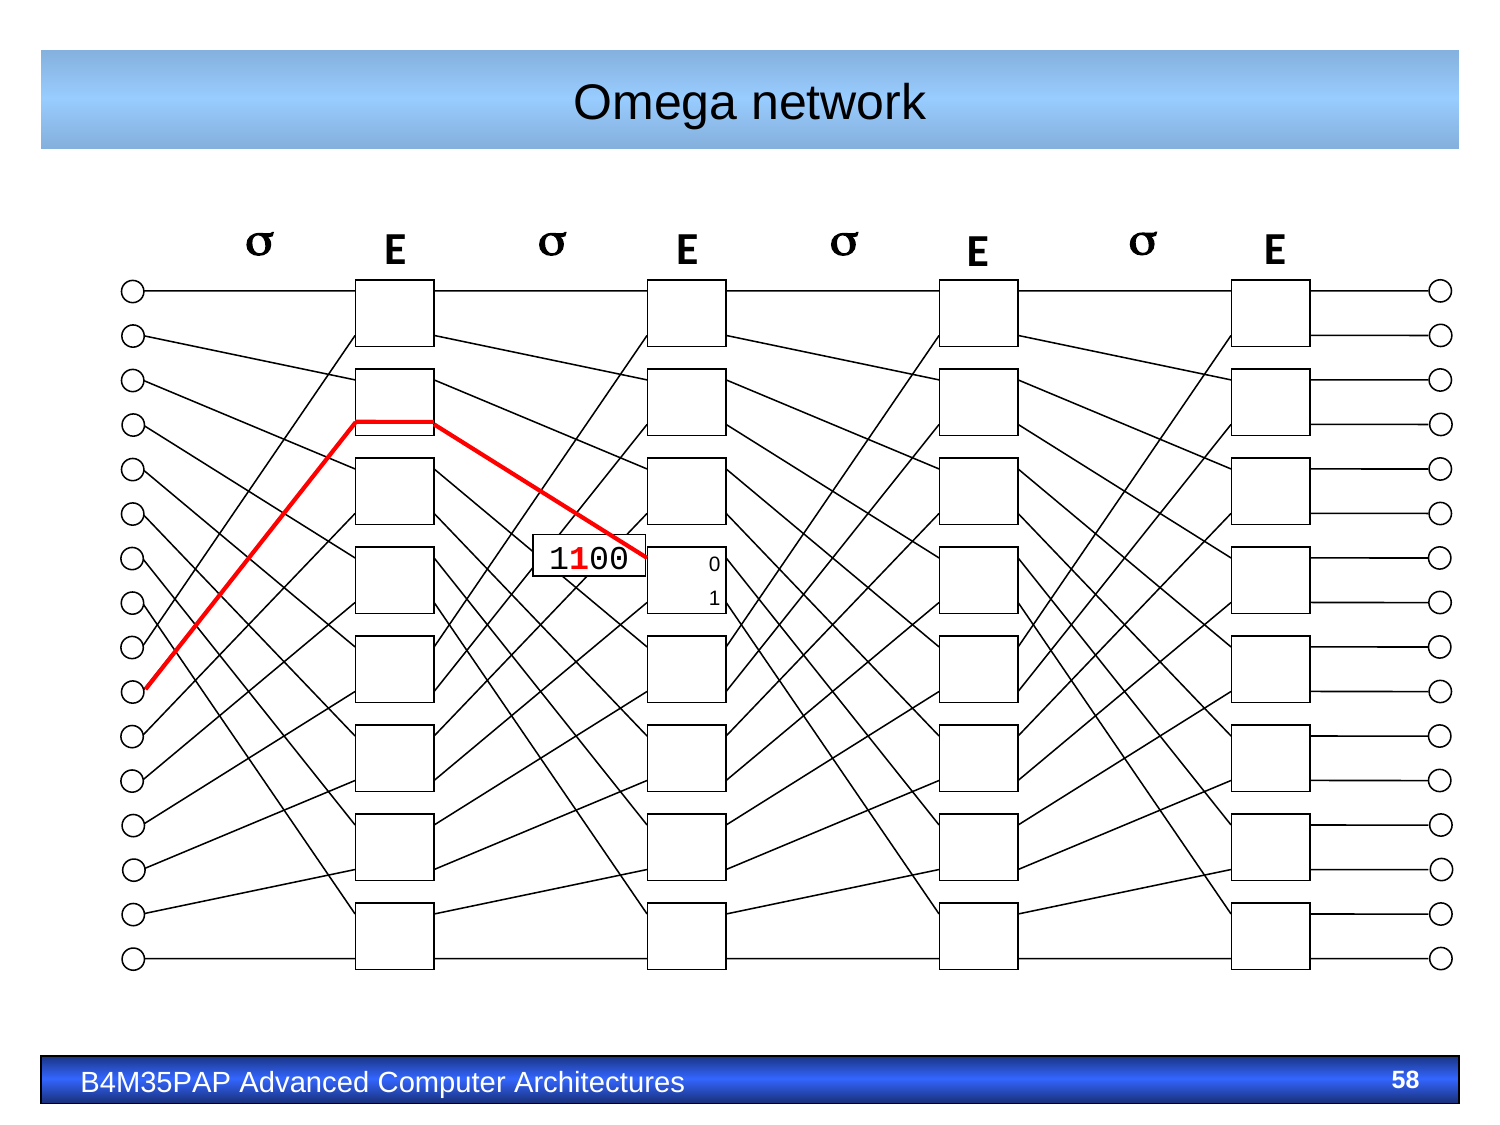

# Omega network




E
E
E
E
1100
0
1